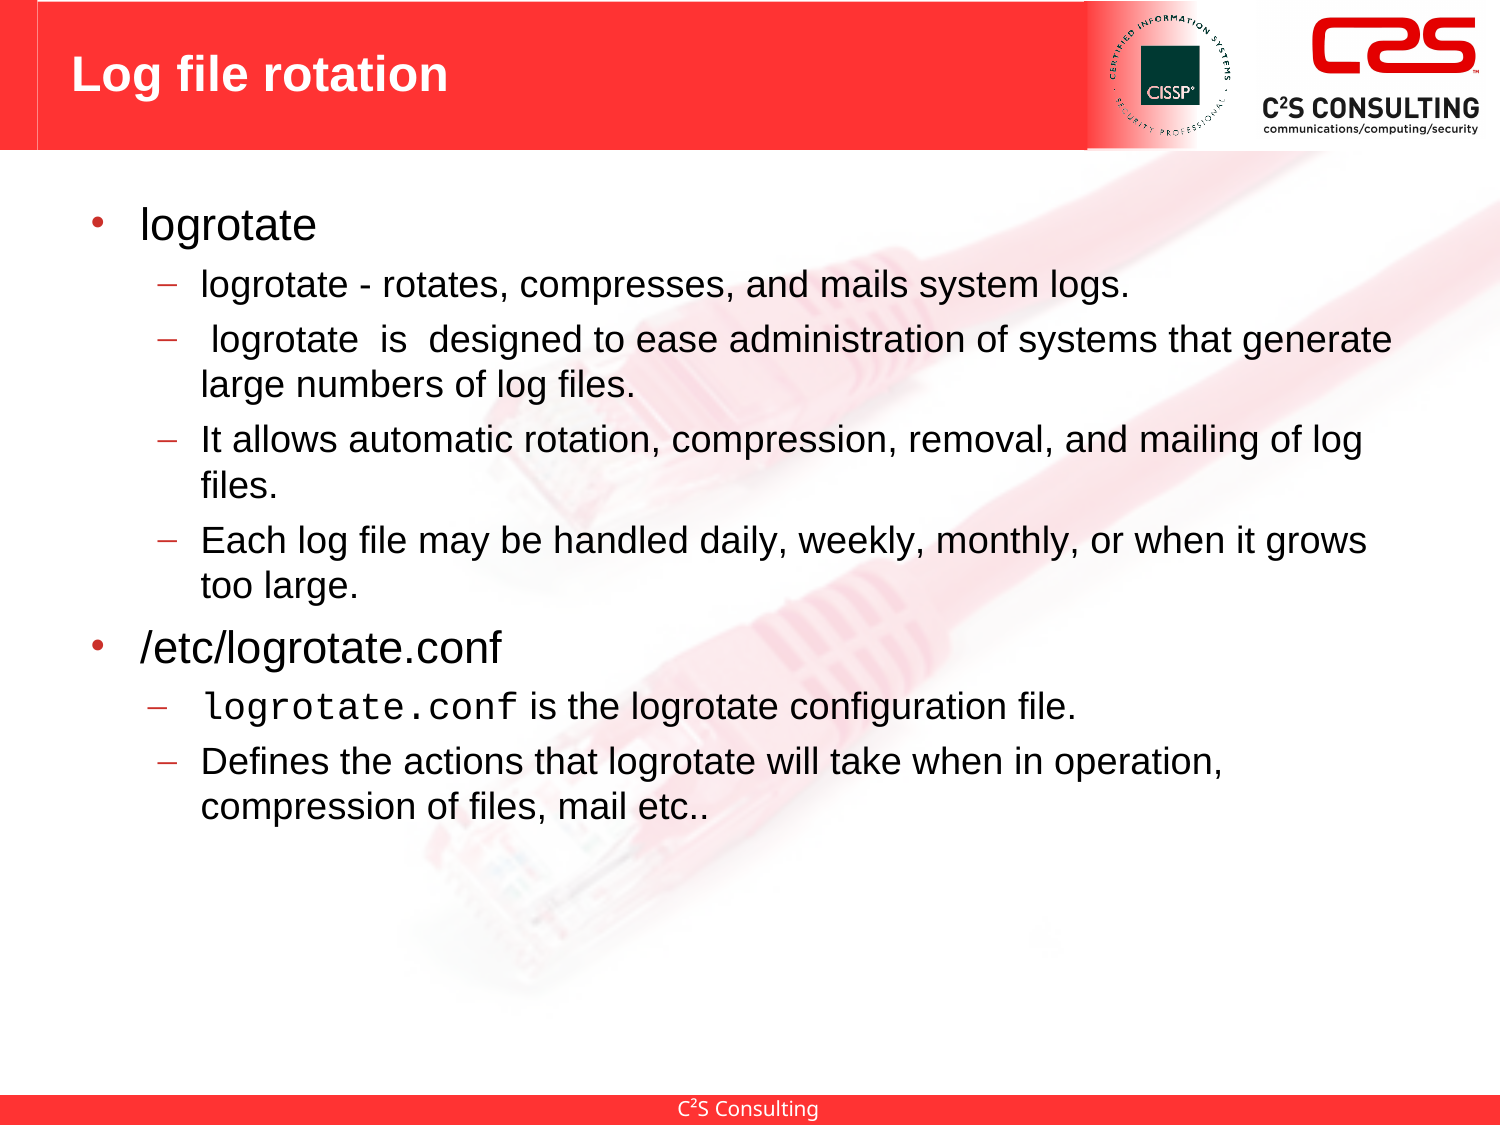

Log file rotation
# logrotate
logrotate - rotates, compresses, and mails system logs.
 logrotate is designed to ease administration of systems that generate large numbers of log files.
It allows automatic rotation, compression, removal, and mailing of log files.
Each log file may be handled daily, weekly, monthly, or when it grows too large.
/etc/logrotate.conf
logrotate.conf is the logrotate configuration file.
Defines the actions that logrotate will take when in operation, compression of files, mail etc..